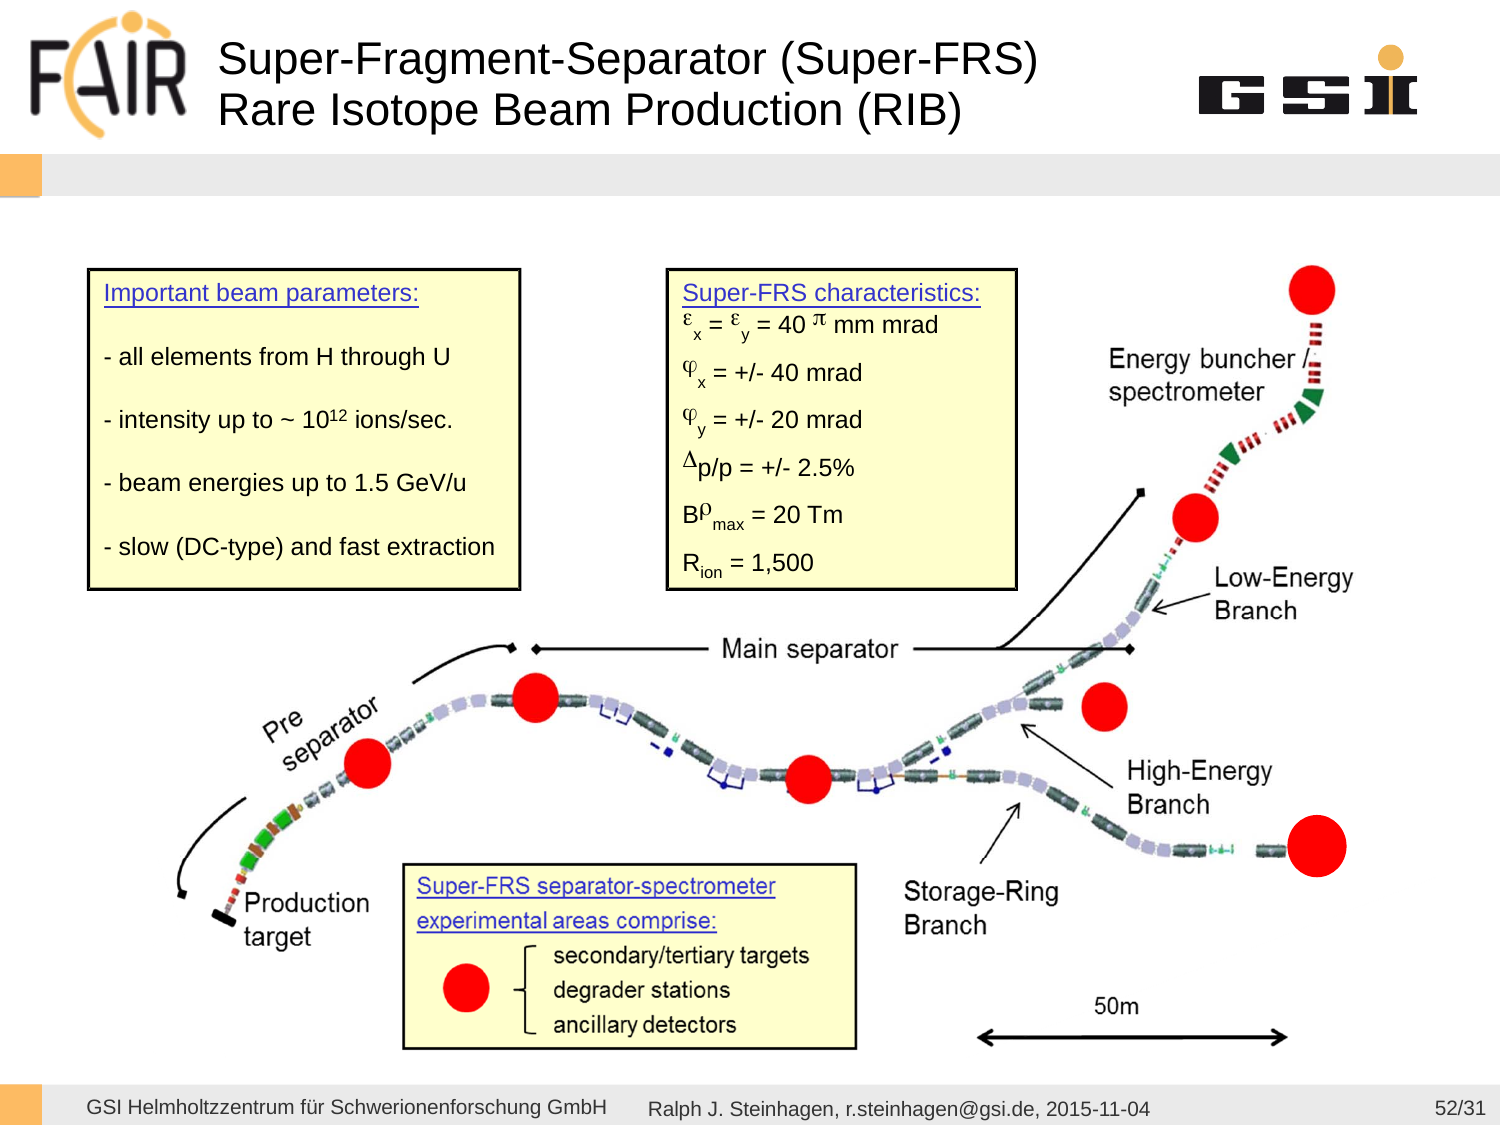

# Super-Fragment-Separator (Super-FRS) Rare Isotope Beam Production (RIB)
Important beam parameters:
Super-FRS characteristics:



=
= 40
mm mrad
x
y
- all elements from H through U

= +/- 40 mrad
x

- intensity up to ~ 10
ions/sec.
12
= +/- 20 mrad
y

p/p = +/- 2.5%
- beam energies up to 1.5 GeV/u

B
= 20 Tm
max
- slow (DC-type) and fast extraction
R
= 1,500
ion